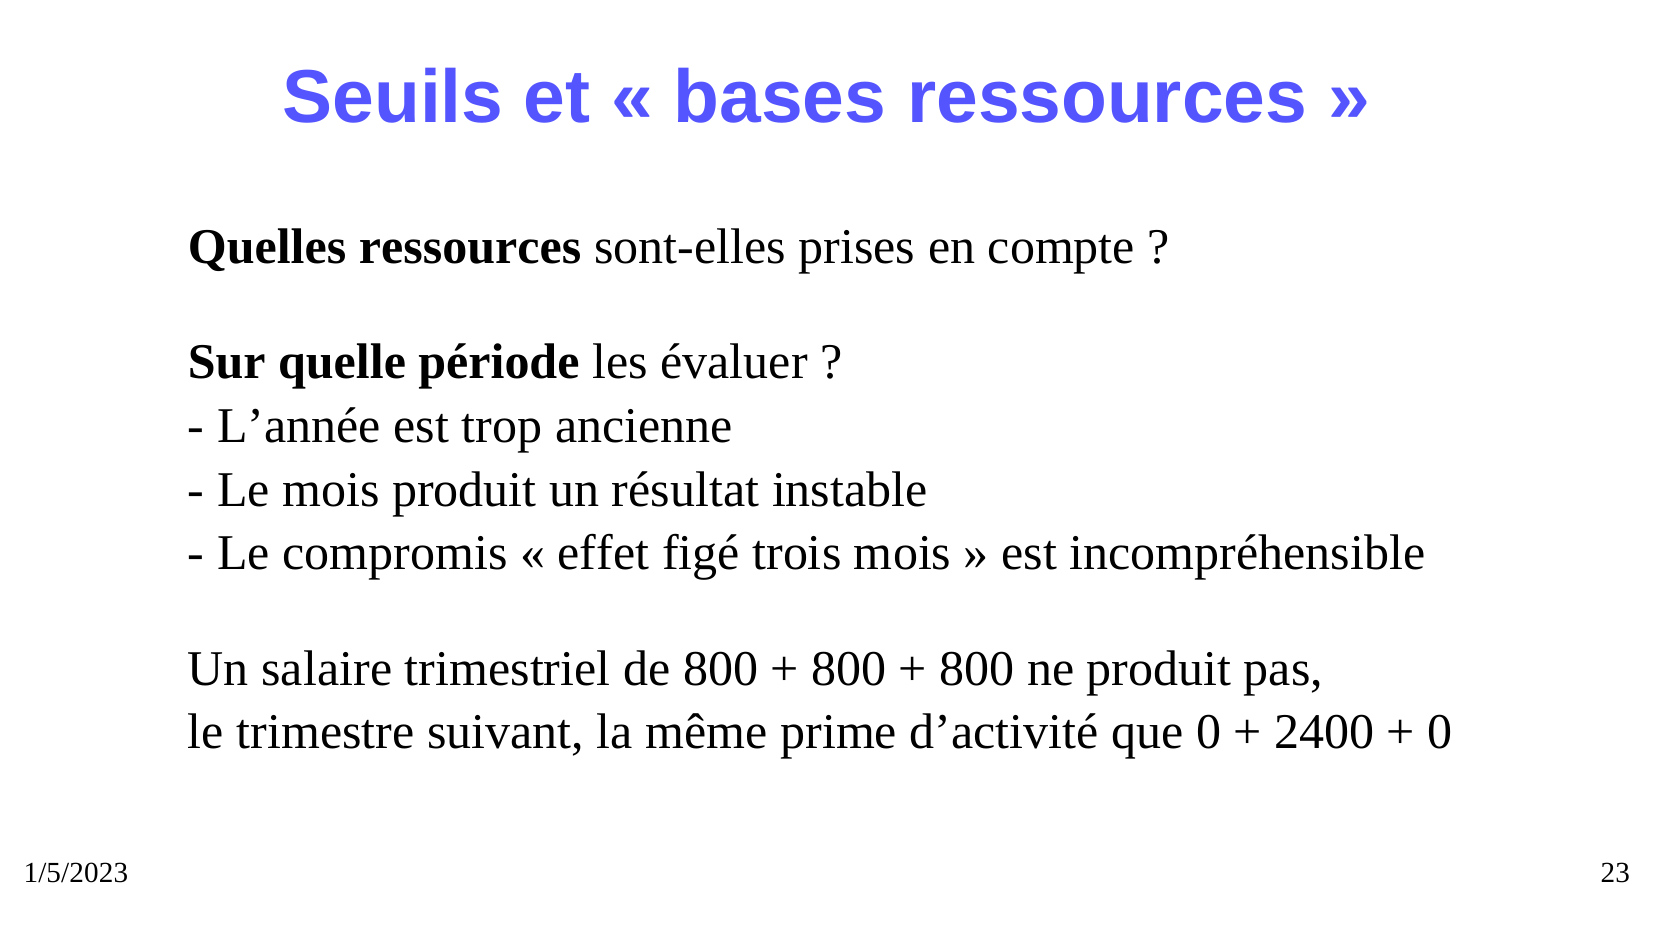

# Seuils et « bases ressources »
Quelles ressources sont-elles prises en compte ?
Sur quelle période les évaluer ?
- L’année est trop ancienne
- Le mois produit un résultat instable
- Le compromis « effet figé trois mois » est incompréhensible
Un salaire trimestriel de 800 + 800 + 800 ne produit pas,
le trimestre suivant, la même prime d’activité que 0 + 2400 + 0
1/5/2023
23